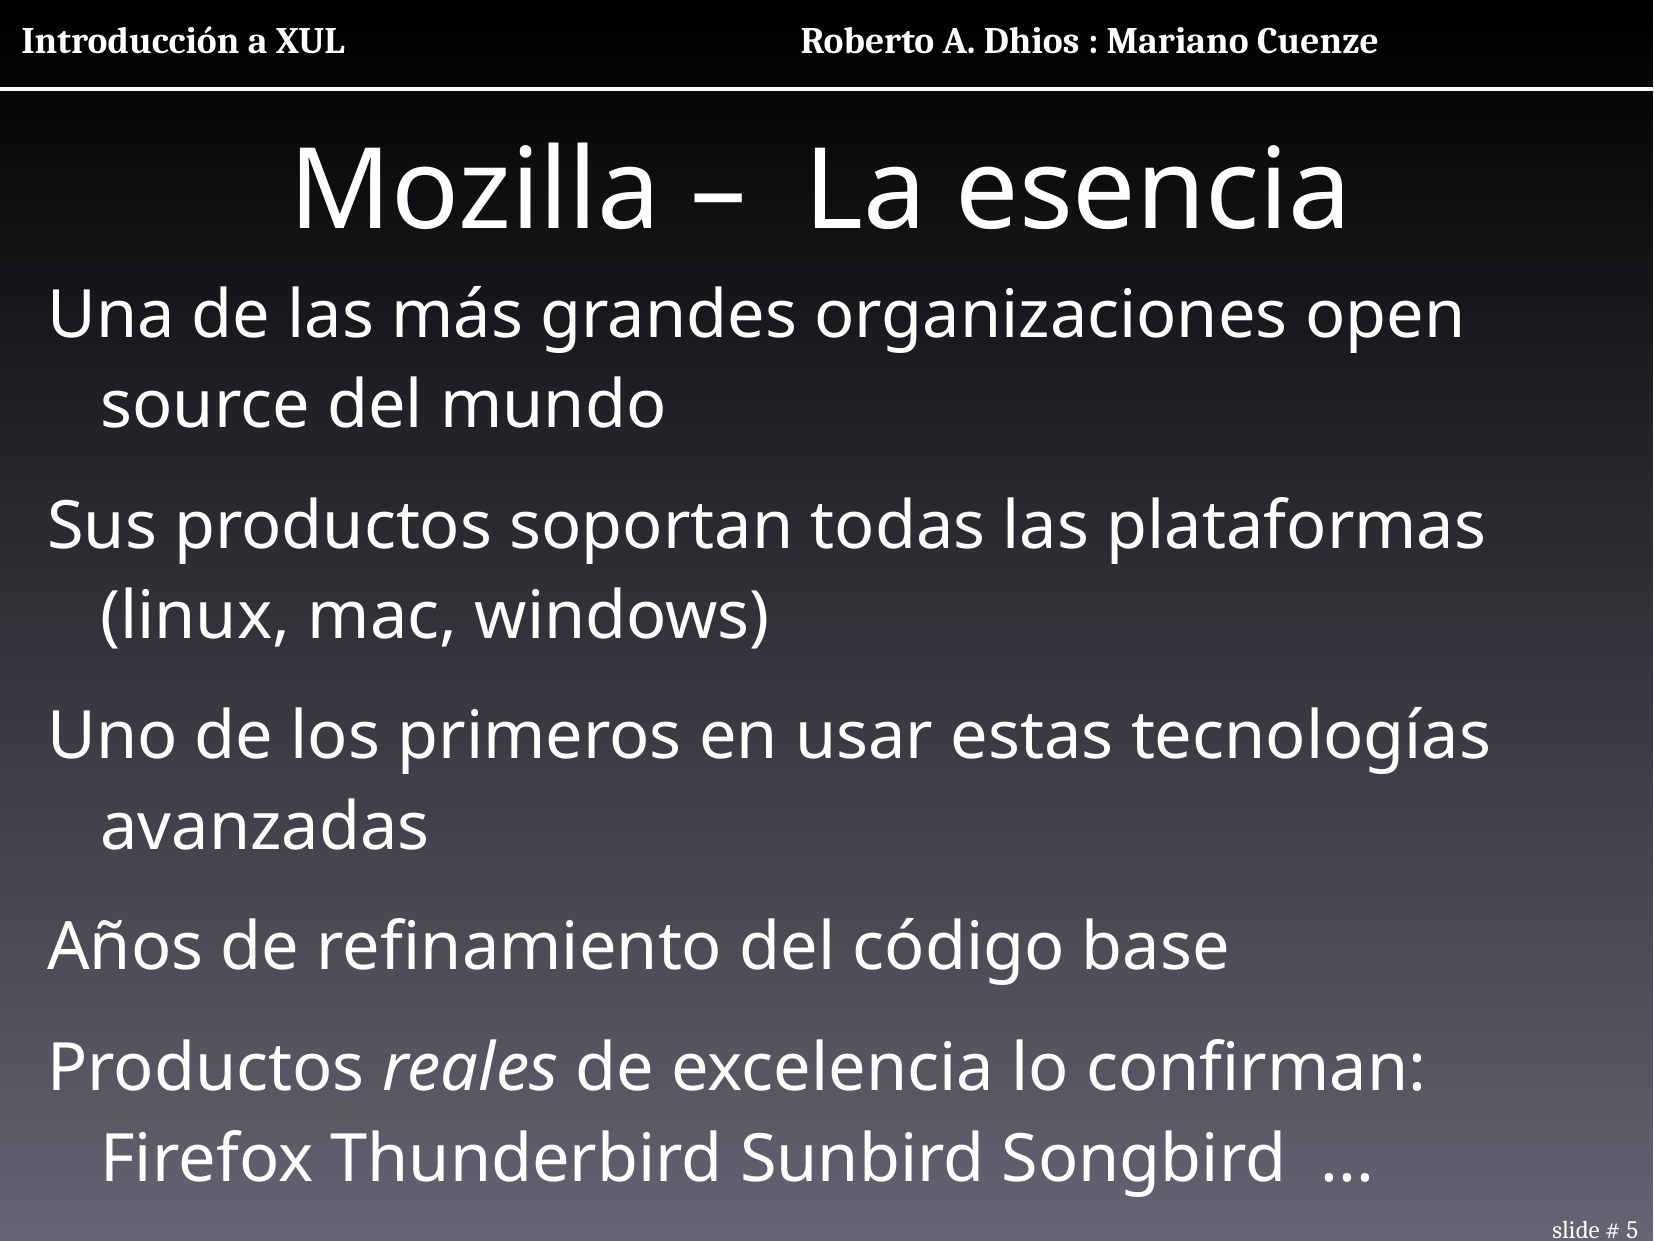

Introducción a XUL						 Roberto A. Dhios : Mariano Cuenze
# Mozilla – La esencia
Una de las más grandes organizaciones open source del mundo
Sus productos soportan todas las plataformas (linux, mac, windows)
Uno de los primeros en usar estas tecnologías avanzadas
Años de refinamiento del código base
Productos reales de excelencia lo confirman:
Firefox Thunderbird Sunbird Songbird ...
Triple licencia: GPL-LGPL-MPL